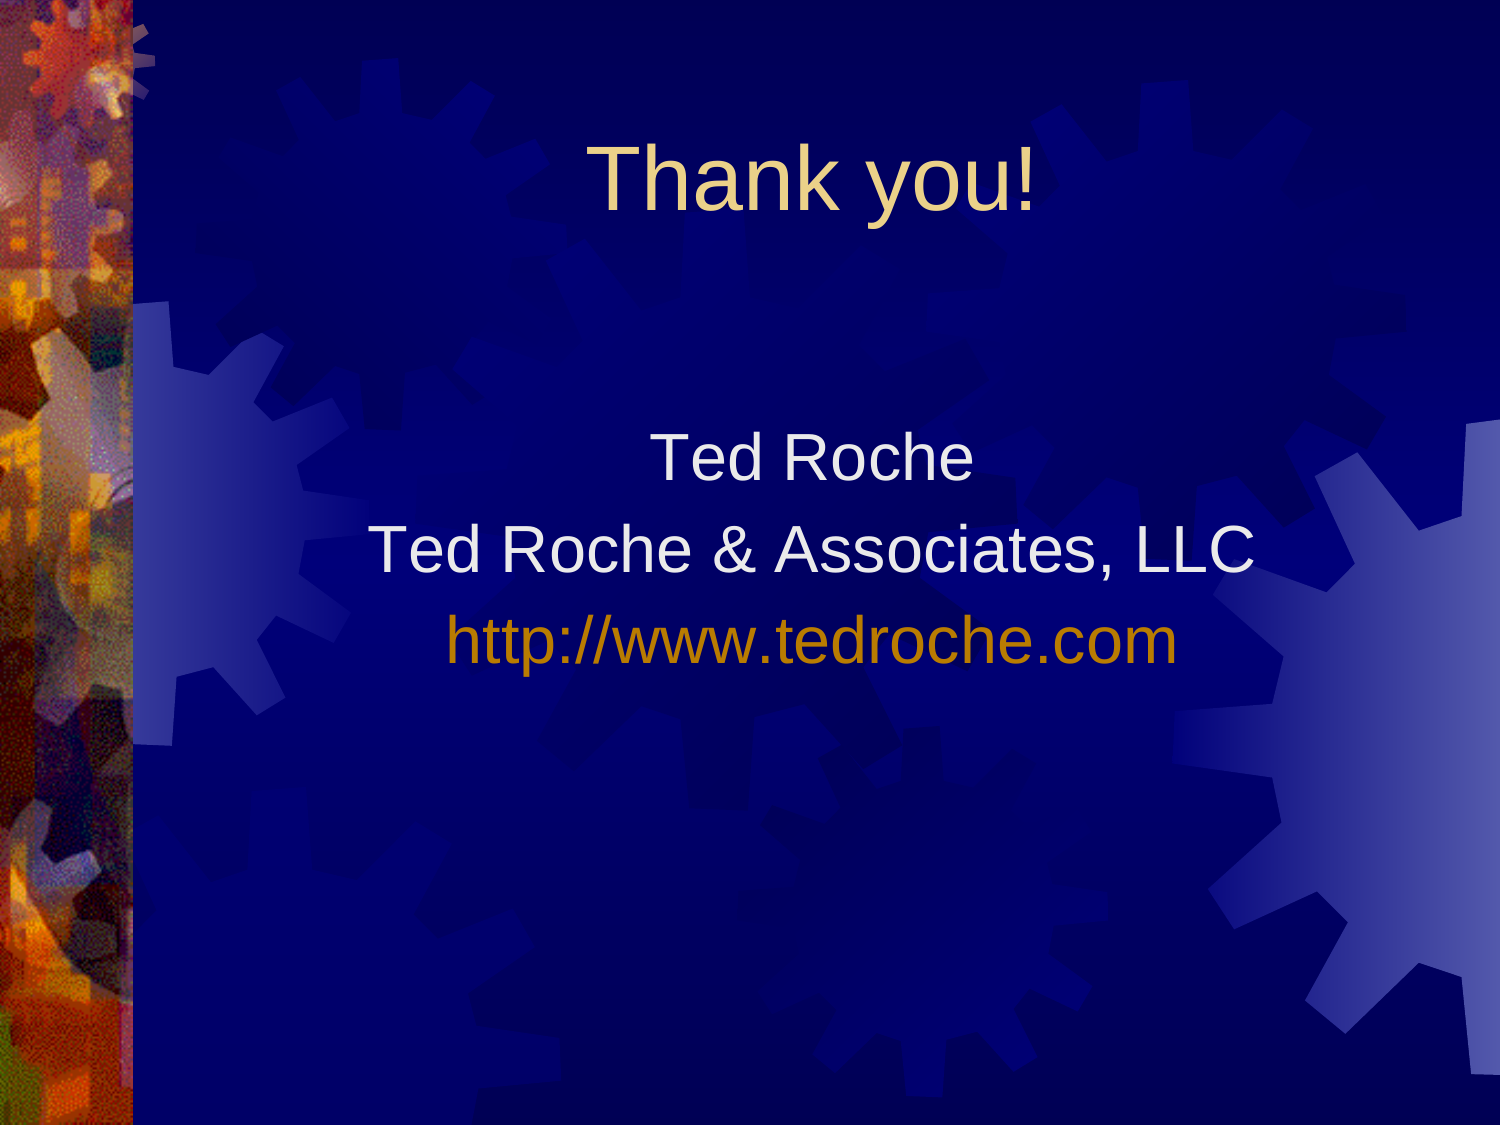

# Thank you!
Ted Roche
Ted Roche & Associates, LLC
http://www.tedroche.com